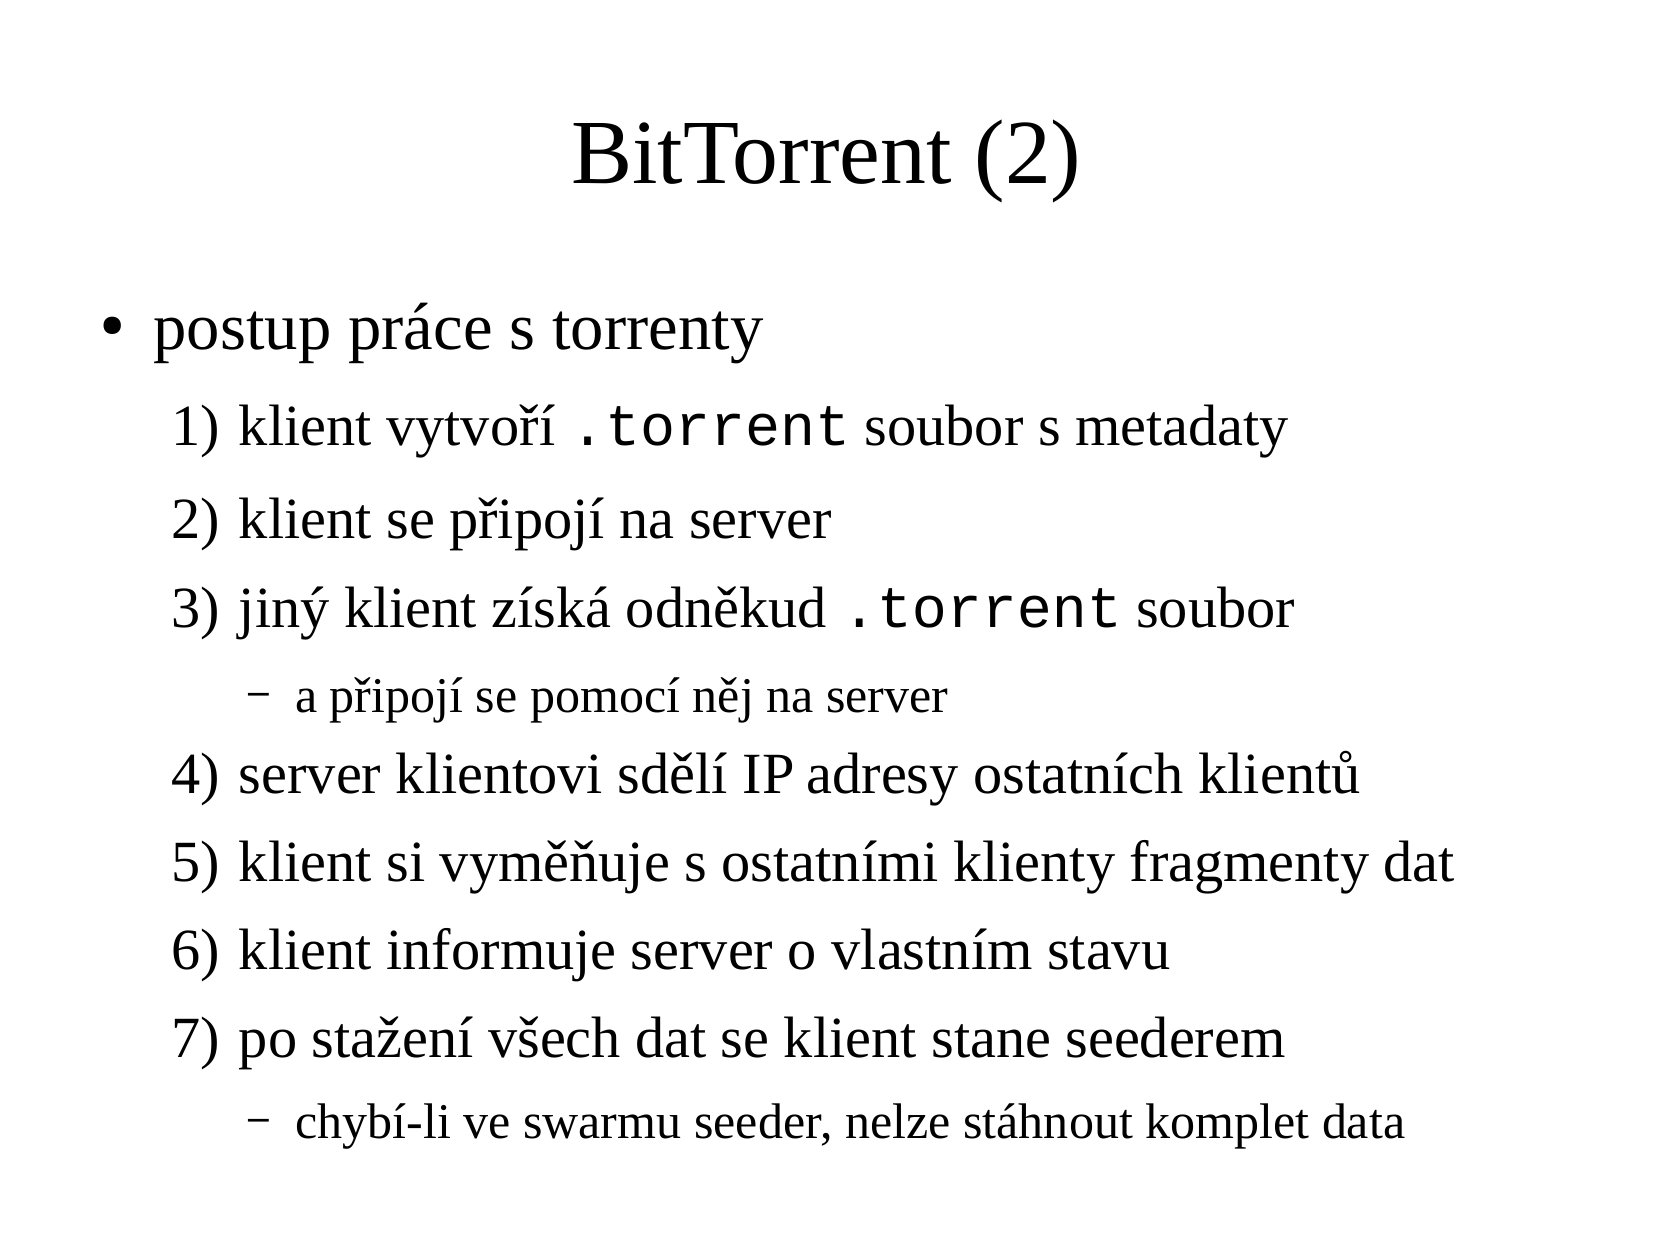

# BitTorrent (2)
postup práce s torrenty
 klient vytvoří .torrent soubor s metadaty
 klient se připojí na server
 jiný klient získá odněkud .torrent soubor
a připojí se pomocí něj na server
 server klientovi sdělí IP adresy ostatních klientů
 klient si vyměňuje s ostatními klienty fragmenty dat
 klient informuje server o vlastním stavu
 po stažení všech dat se klient stane seederem
chybí-li ve swarmu seeder, nelze stáhnout komplet data